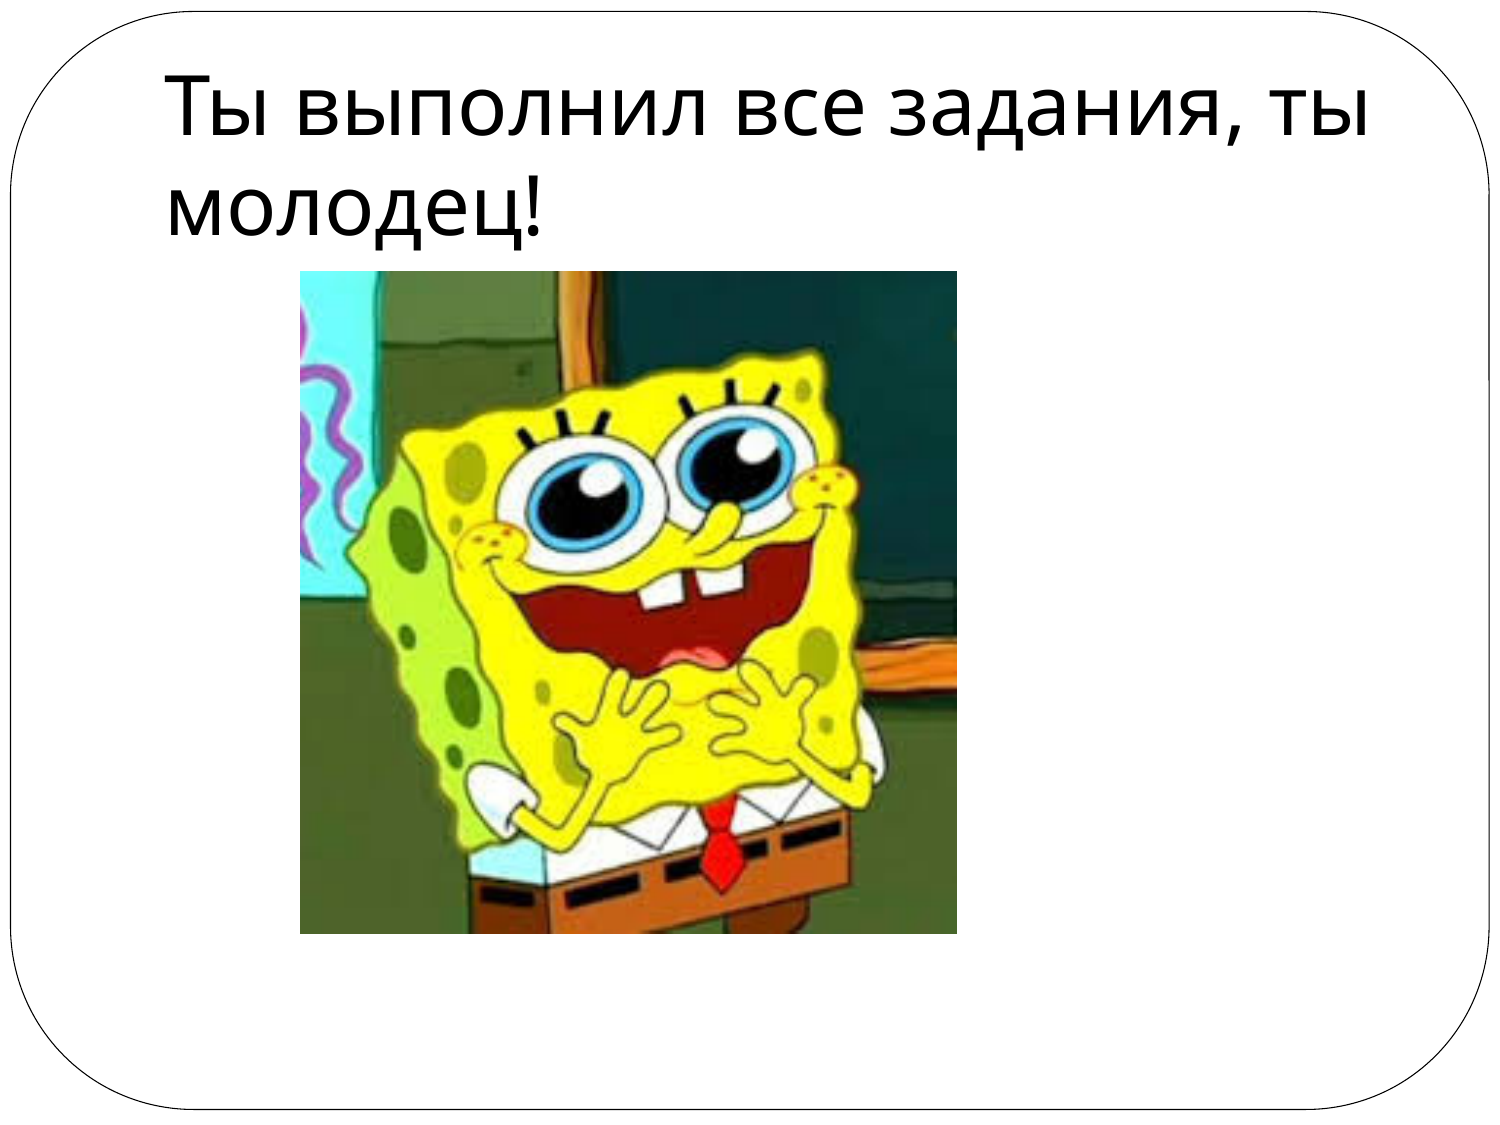

# Ты выполнил все задания, ты молодец!